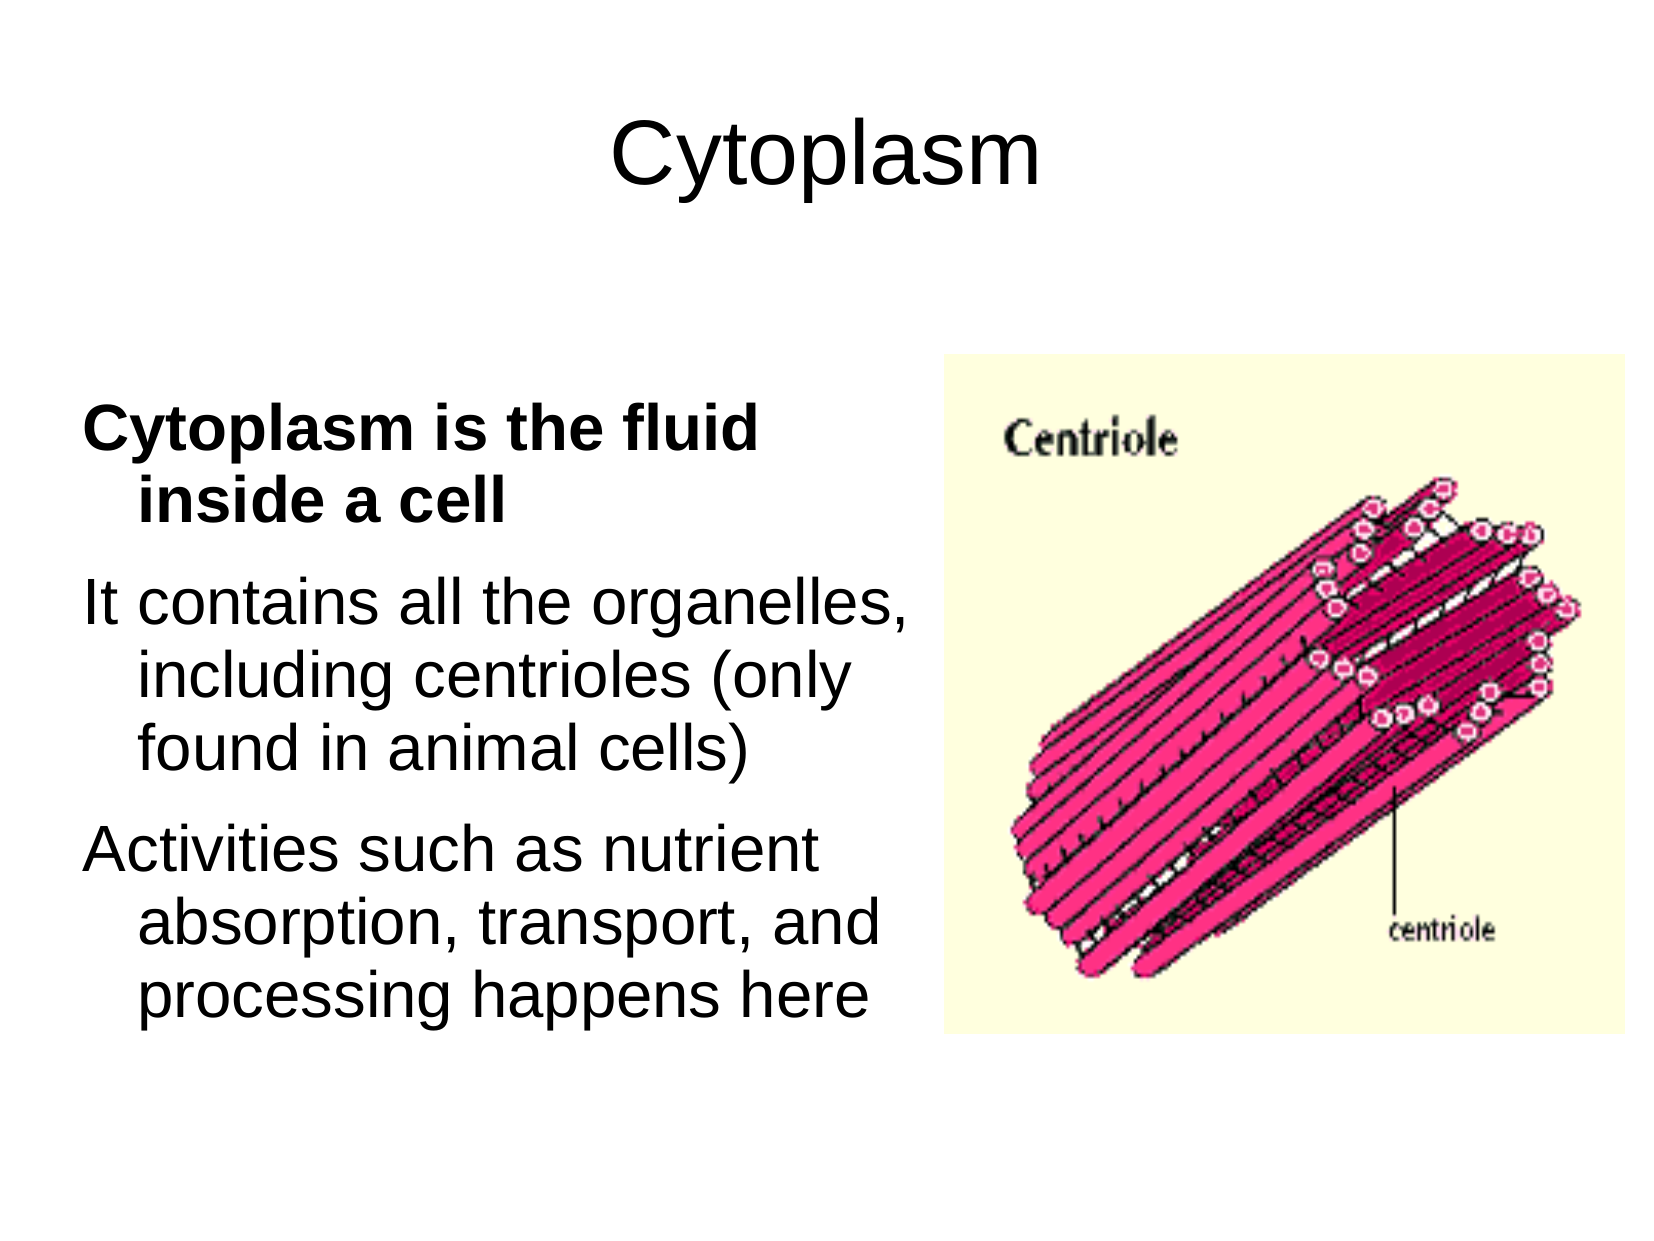

# Cytoplasm
Cytoplasm is the fluid inside a cell
It contains all the organelles, including centrioles (only found in animal cells)
Activities such as nutrient absorption, transport, and processing happens here